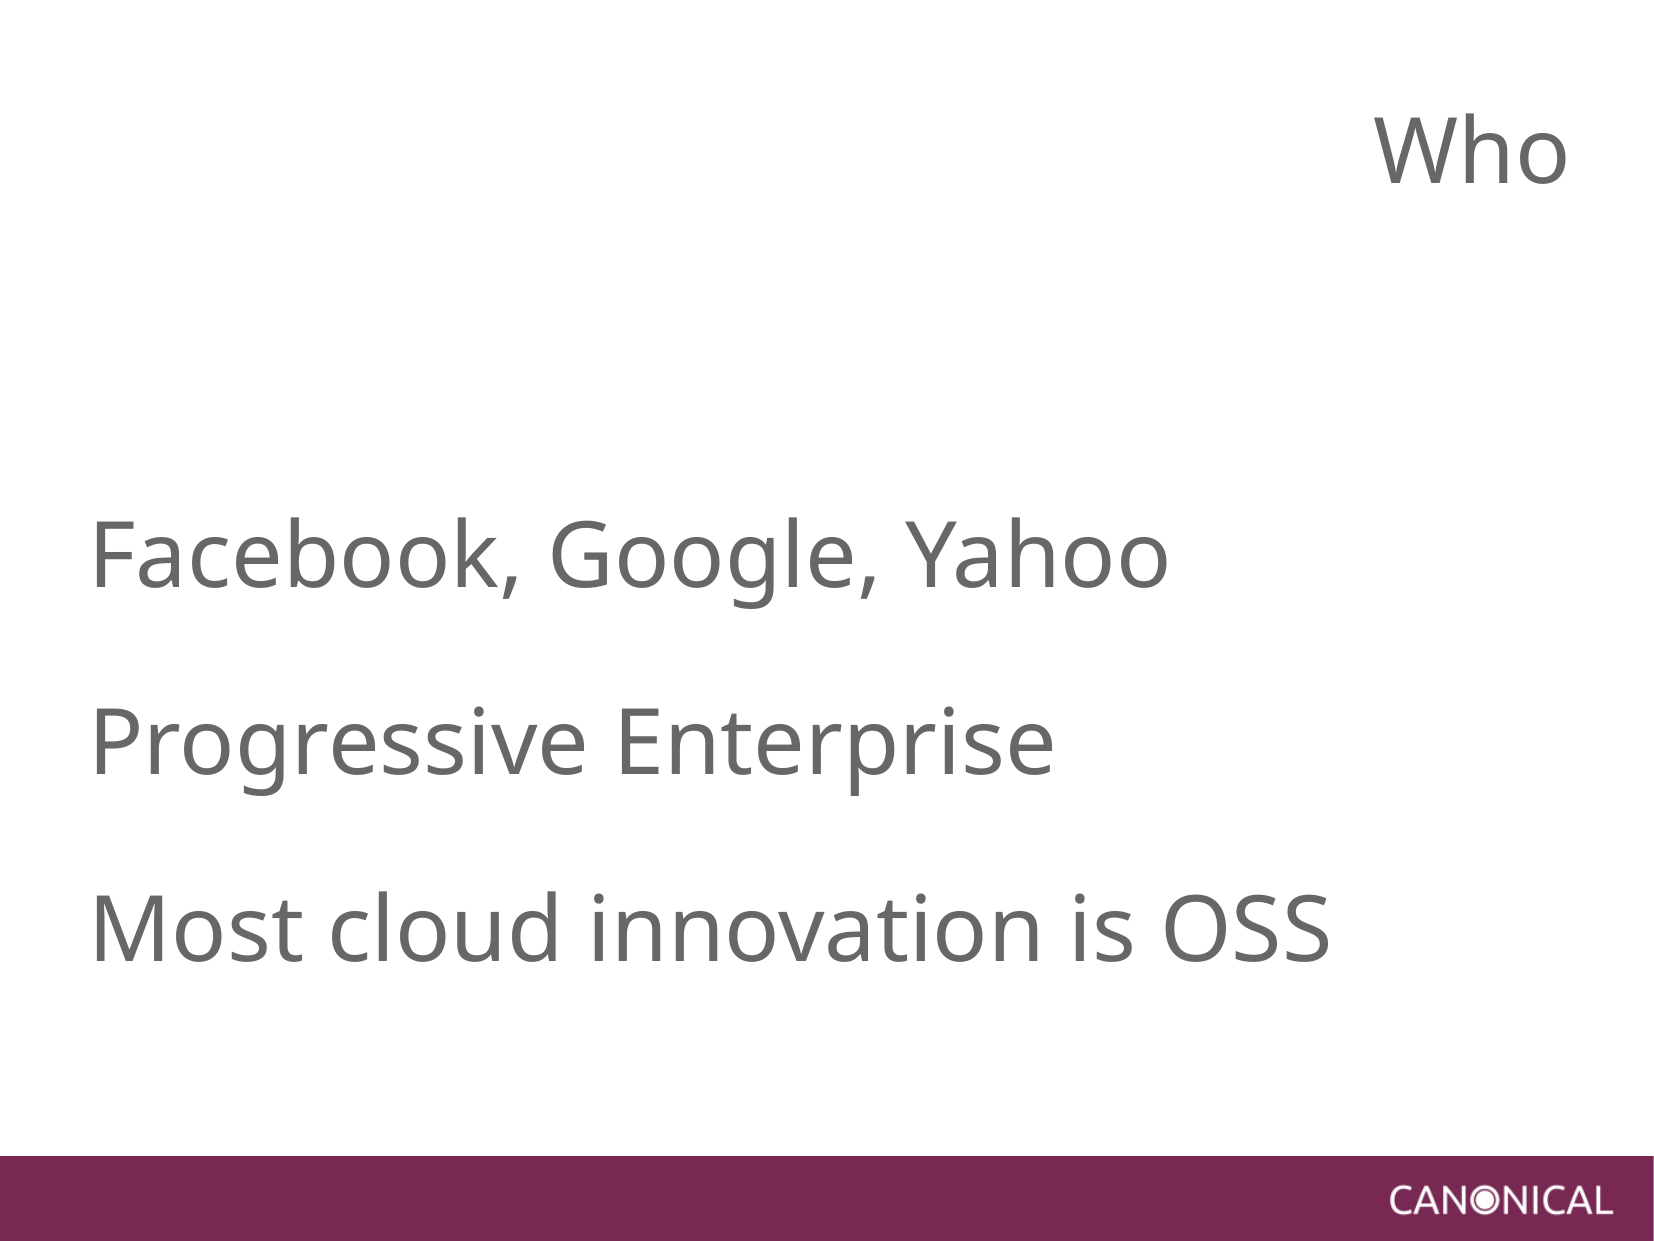

# Who
Facebook, Google, Yahoo
Progressive Enterprise
Most cloud innovation is OSS